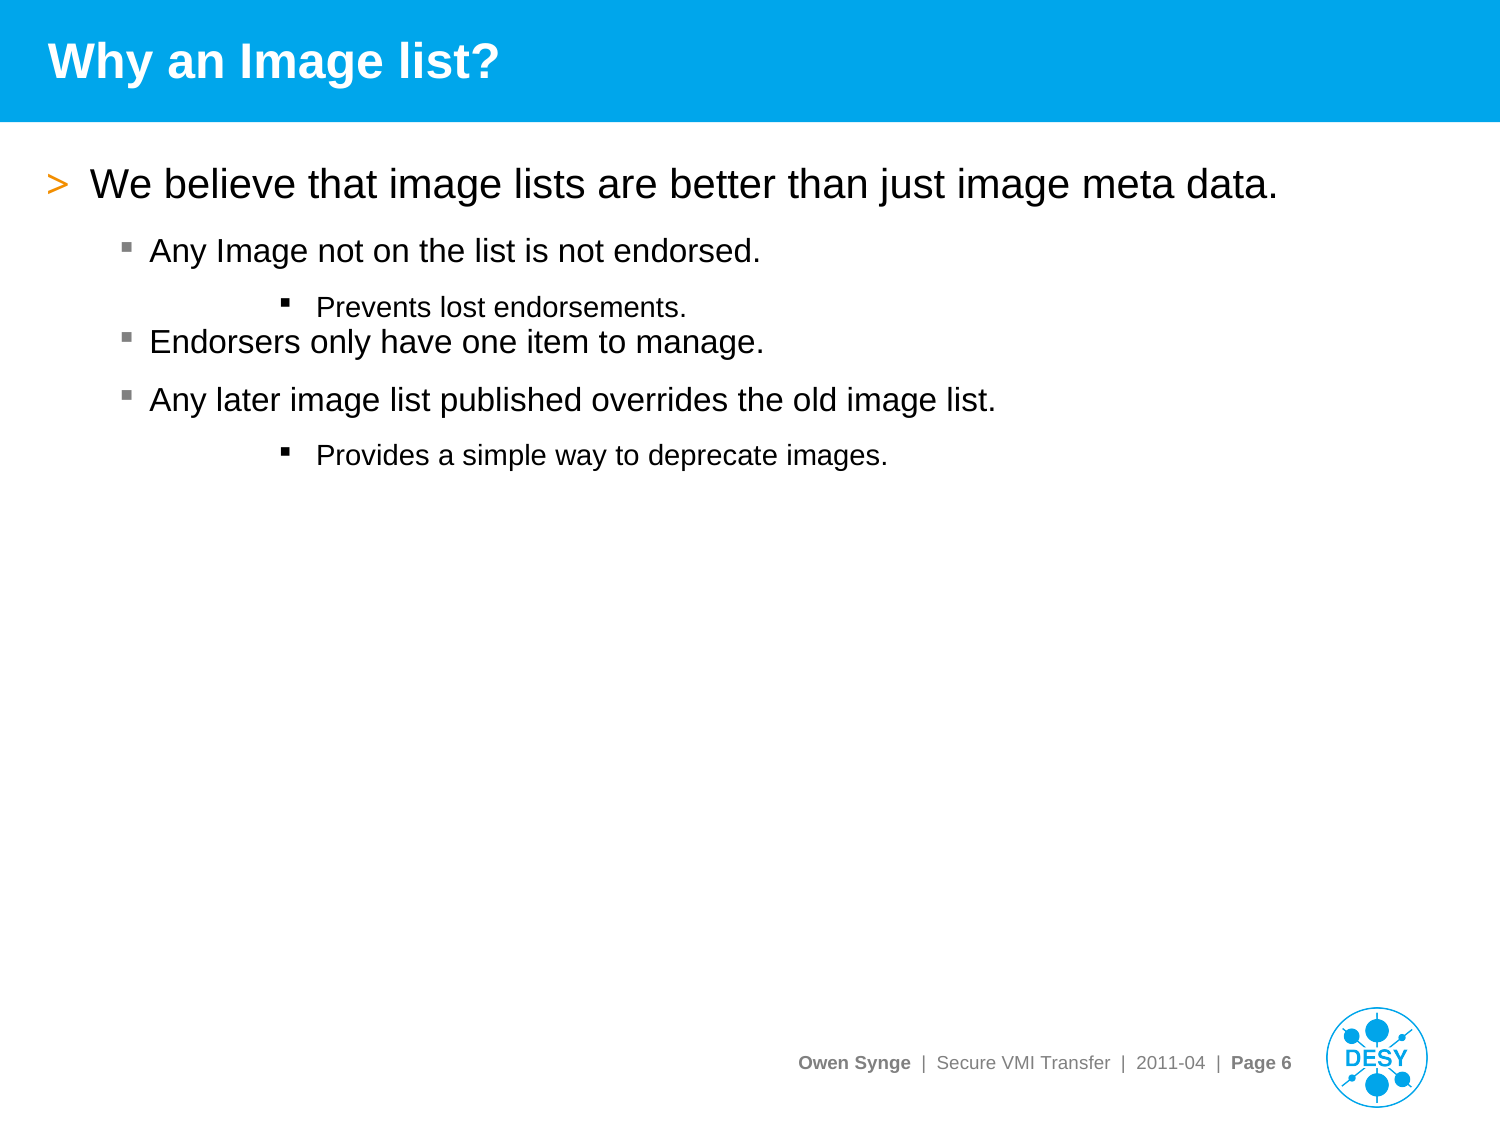

# Why an Image list?
We believe that image lists are better than just image meta data.
Any Image not on the list is not endorsed.
Prevents lost endorsements.
Endorsers only have one item to manage.
Any later image list published overrides the old image list.
Provides a simple way to deprecate images.